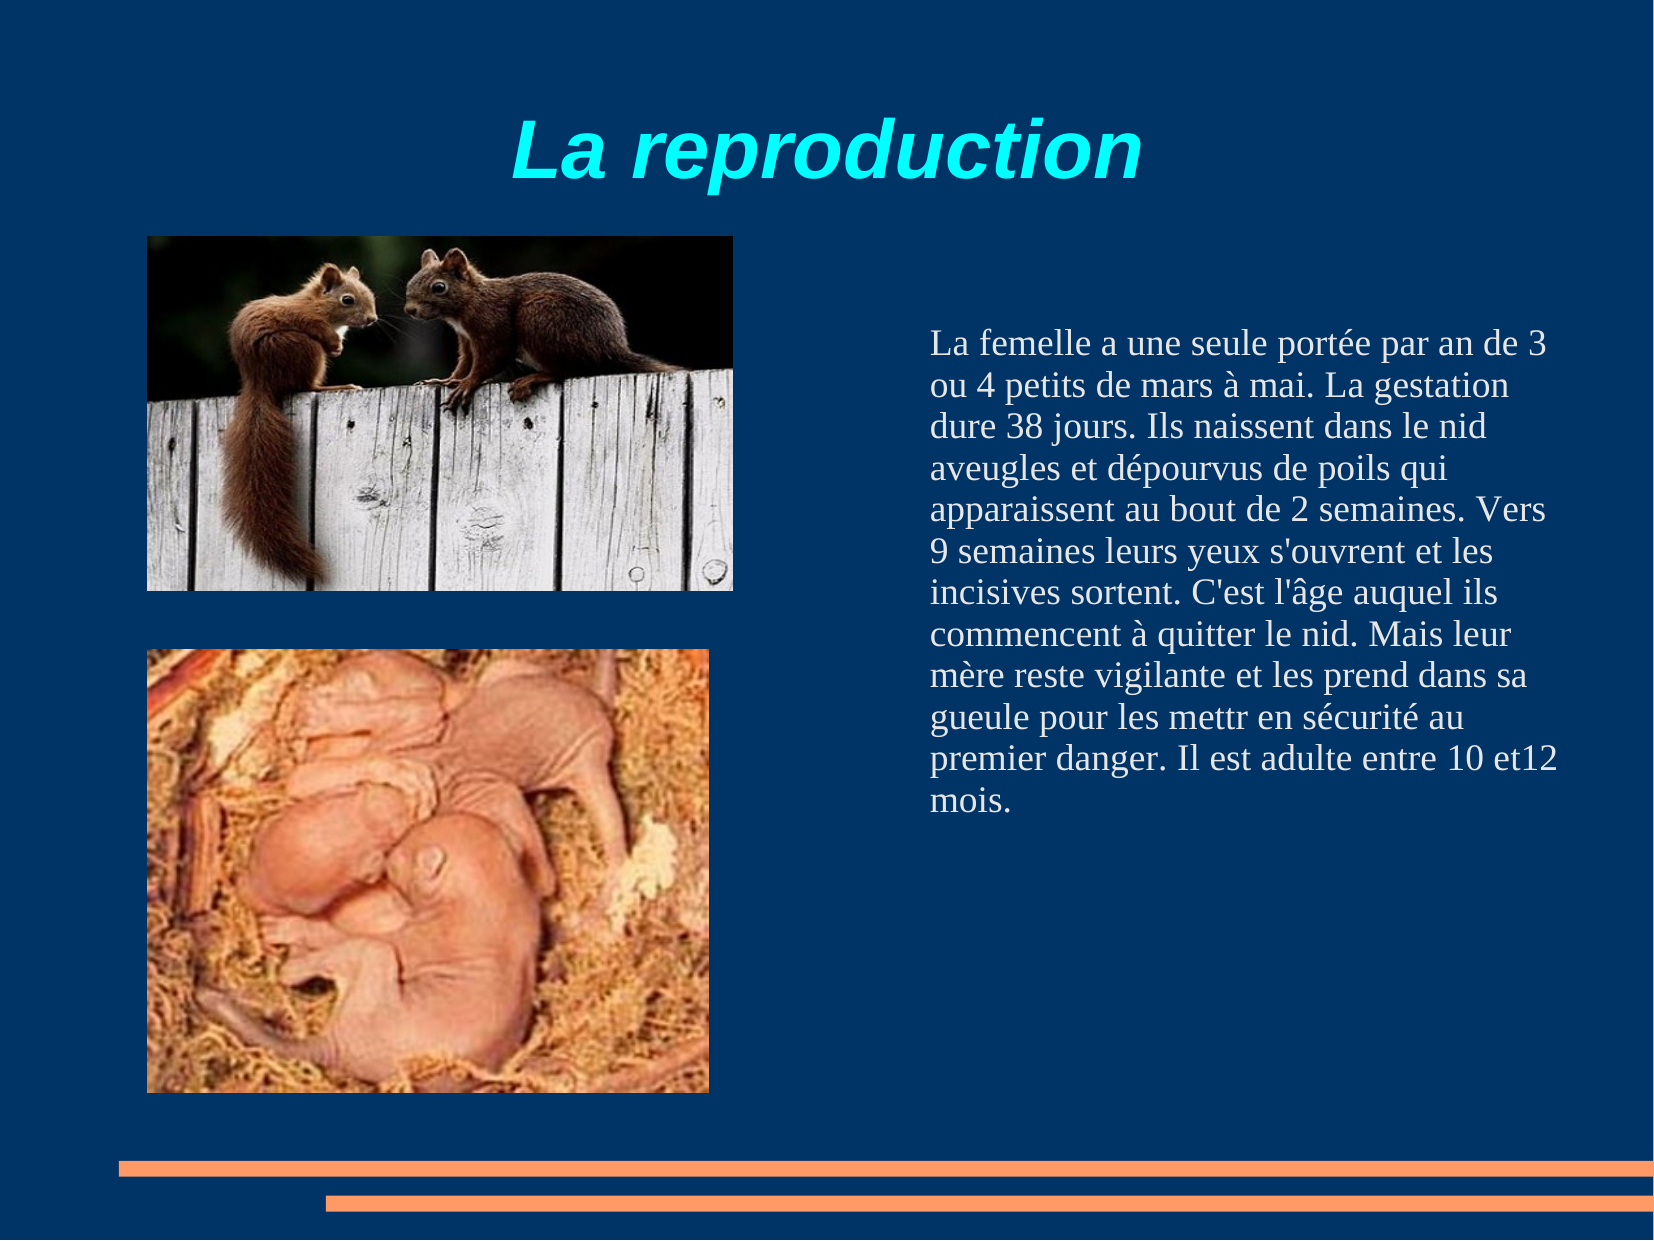

# La reproduction
La femelle a une seule portée par an de 3 ou 4 petits de mars à mai. La gestation dure 38 jours. Ils naissent dans le nid aveugles et dépourvus de poils qui apparaissent au bout de 2 semaines. Vers 9 semaines leurs yeux s'ouvrent et les incisives sortent. C'est l'âge auquel ils commencent à quitter le nid. Mais leur mère reste vigilante et les prend dans sa gueule pour les mettr en sécurité au premier danger. Il est adulte entre 10 et12 mois.